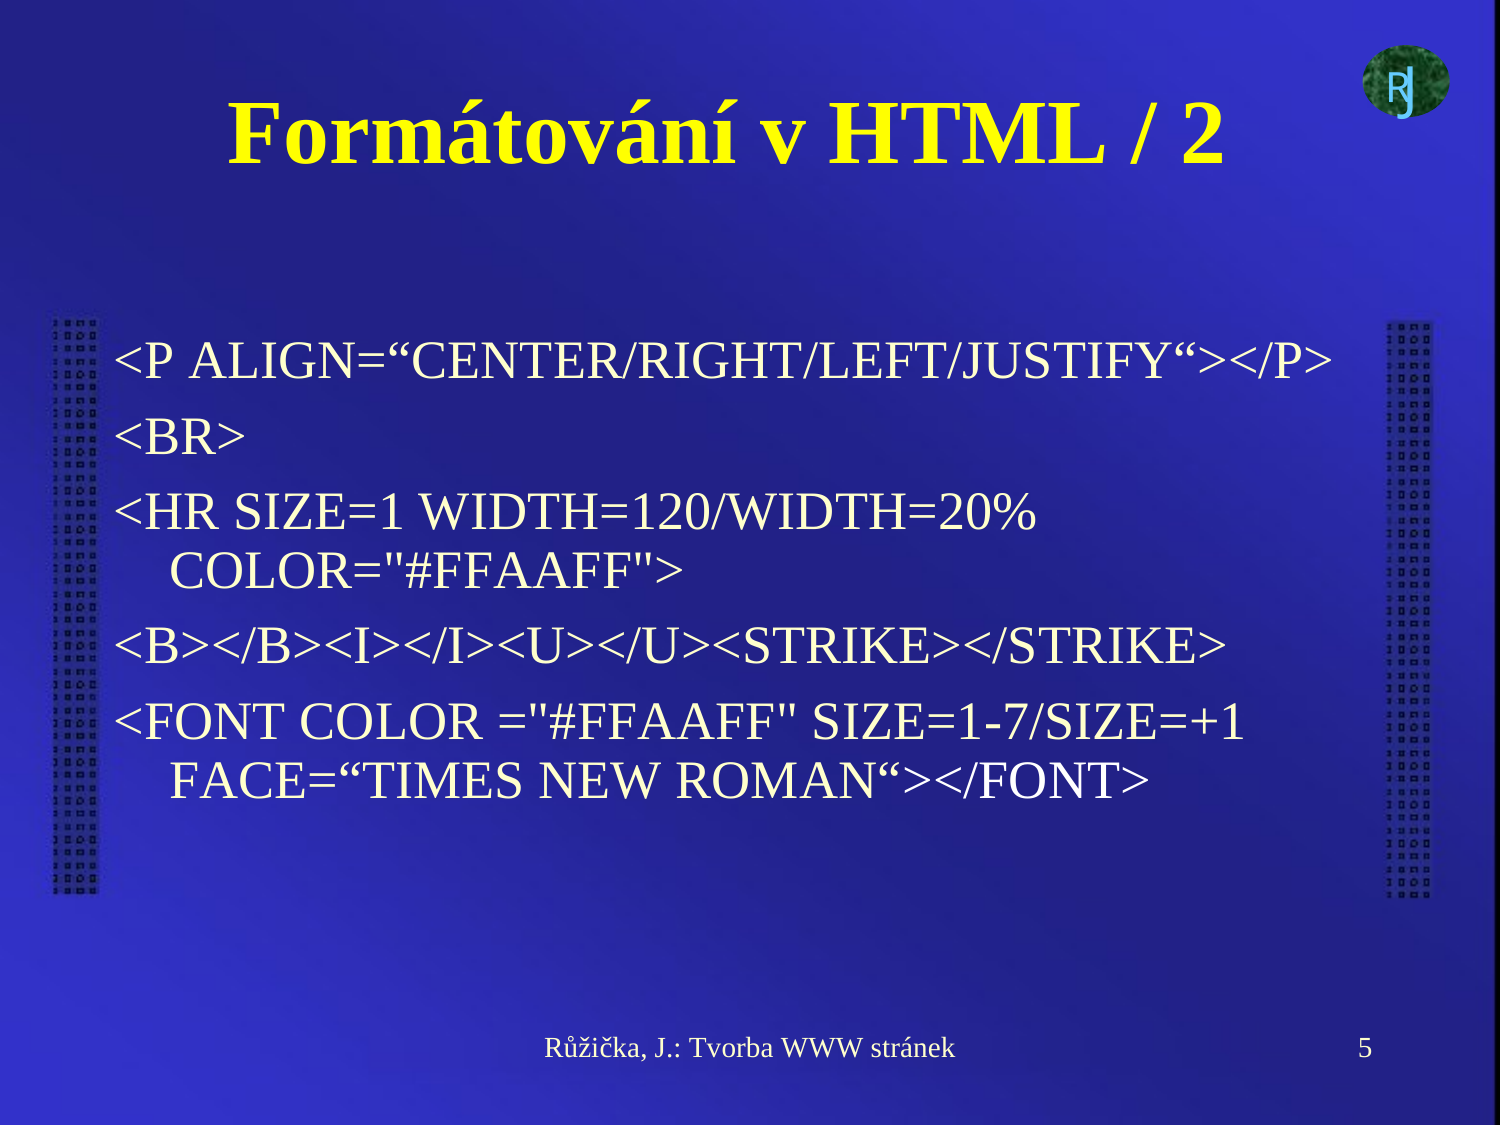

# Formátování v HTML / 2
J
R
<P ALIGN=“CENTER/RIGHT/LEFT/JUSTIFY“></P>
<BR>
<HR SIZE=1 WIDTH=120/WIDTH=20% COLOR="#FFAAFF">
<B></B><I></I><U></U><STRIKE></STRIKE>
<FONT COLOR ="#FFAAFF" SIZE=1-7/SIZE=+1 FACE=“TIMES NEW ROMAN“></FONT>
Růžička, J.: Tvorba WWW stránek